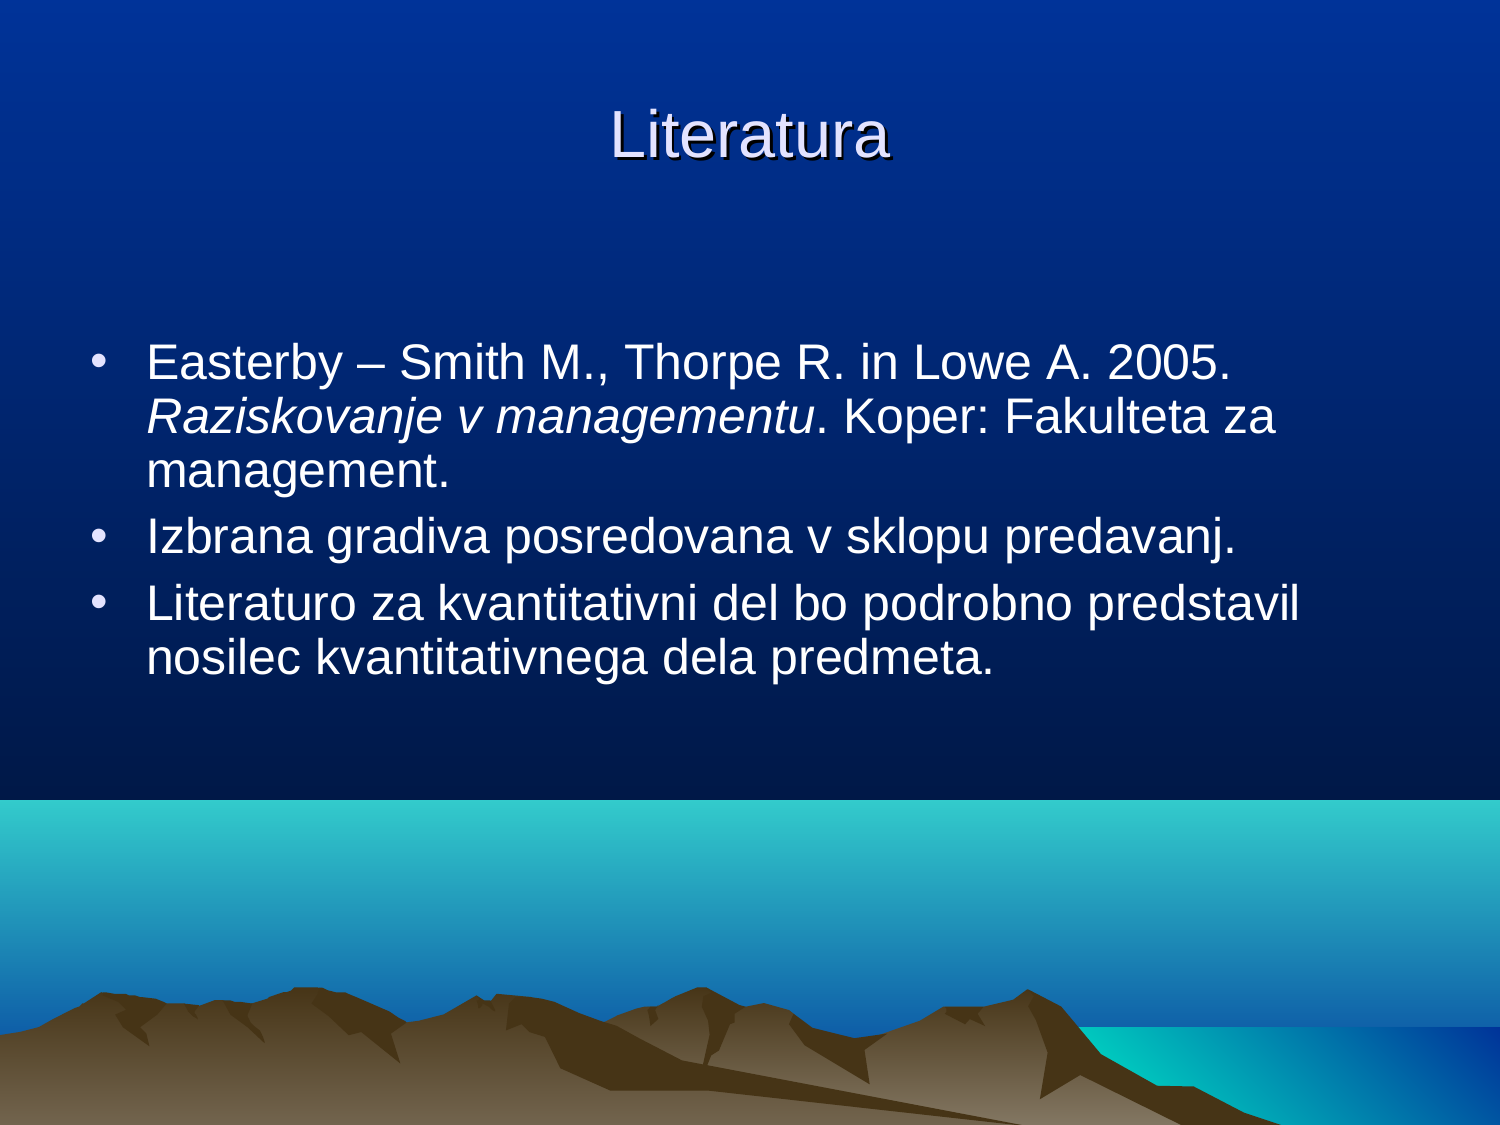

# Literatura
Easterby – Smith M., Thorpe R. in Lowe A. 2005. Raziskovanje v managementu. Koper: Fakulteta za management.
Izbrana gradiva posredovana v sklopu predavanj.
Literaturo za kvantitativni del bo podrobno predstavil nosilec kvantitativnega dela predmeta.